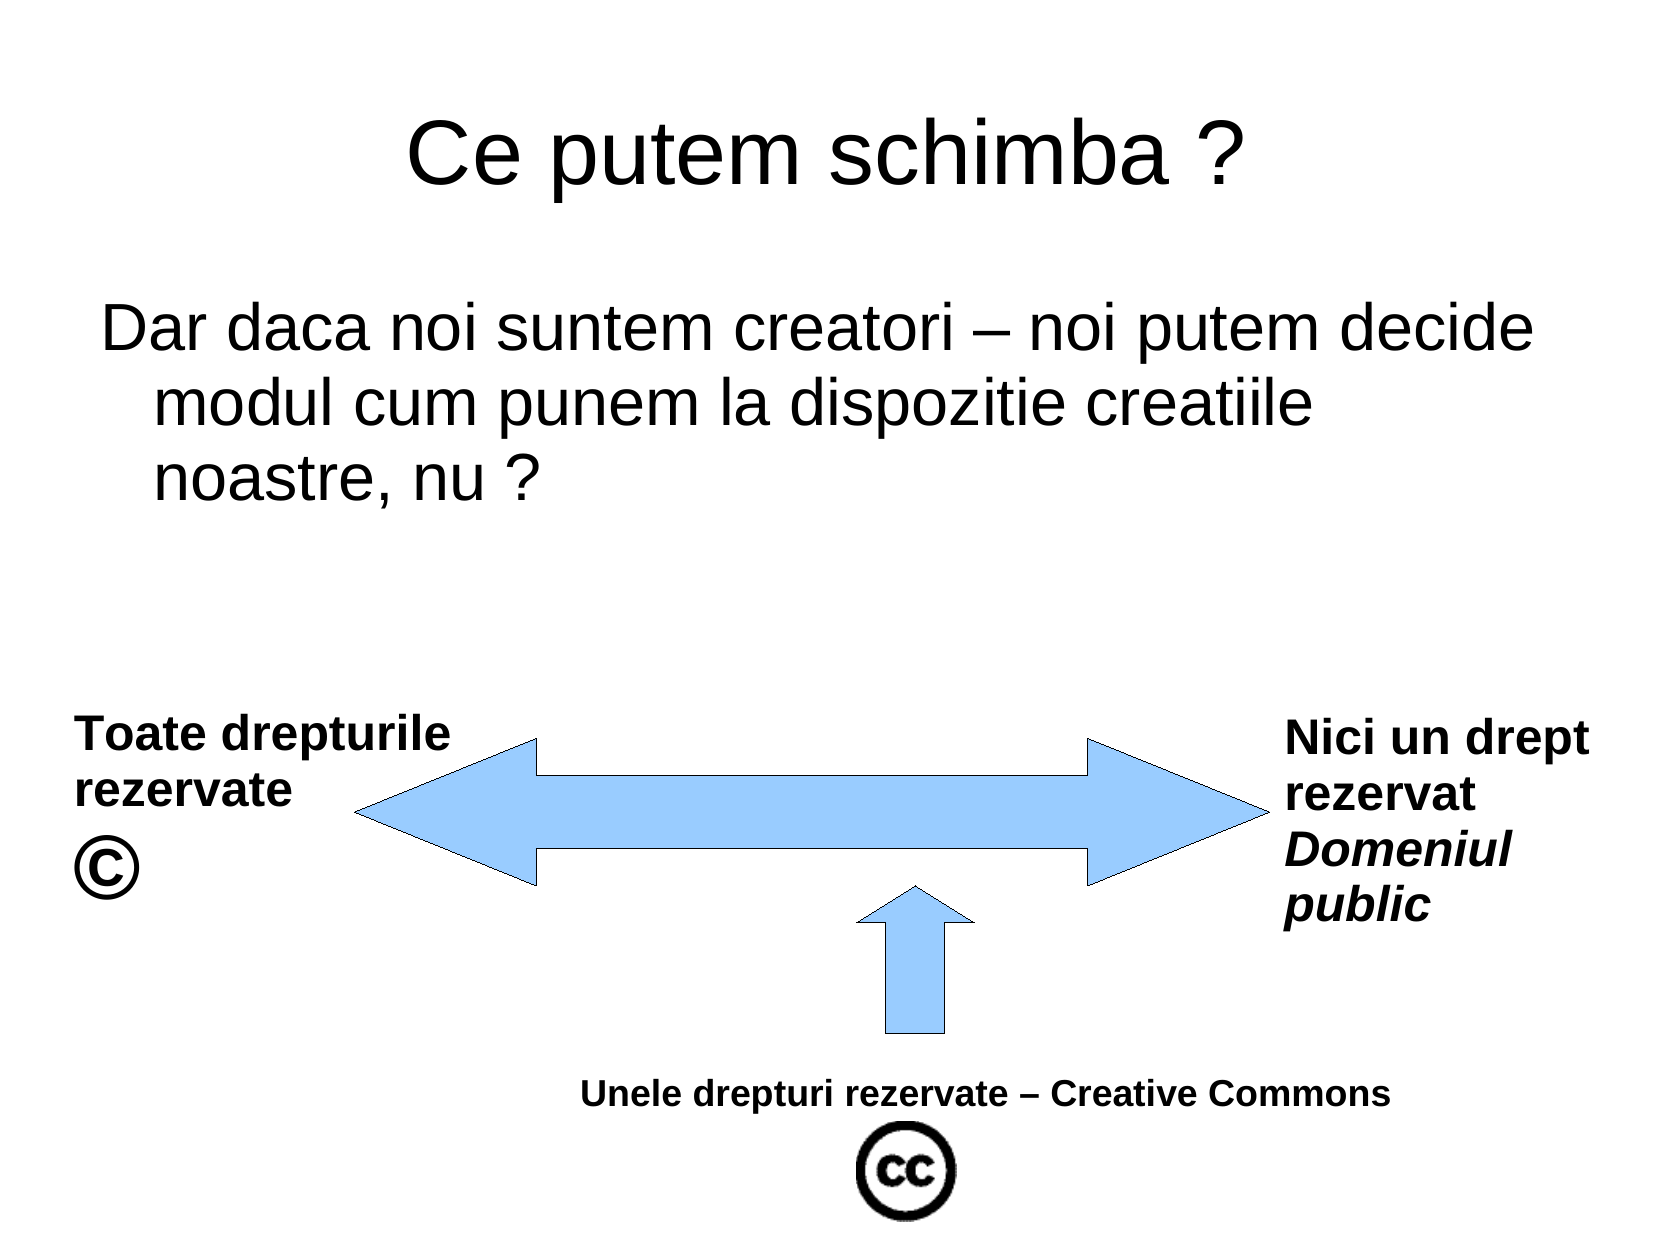

# Ce putem schimba ?
Dar daca noi suntem creatori – noi putem decide modul cum punem la dispozitie creatiile noastre, nu ?
Toate drepturile
rezervate
©
Nici un drept
rezervat
Domeniul
public
Unele drepturi rezervate – Creative Commons